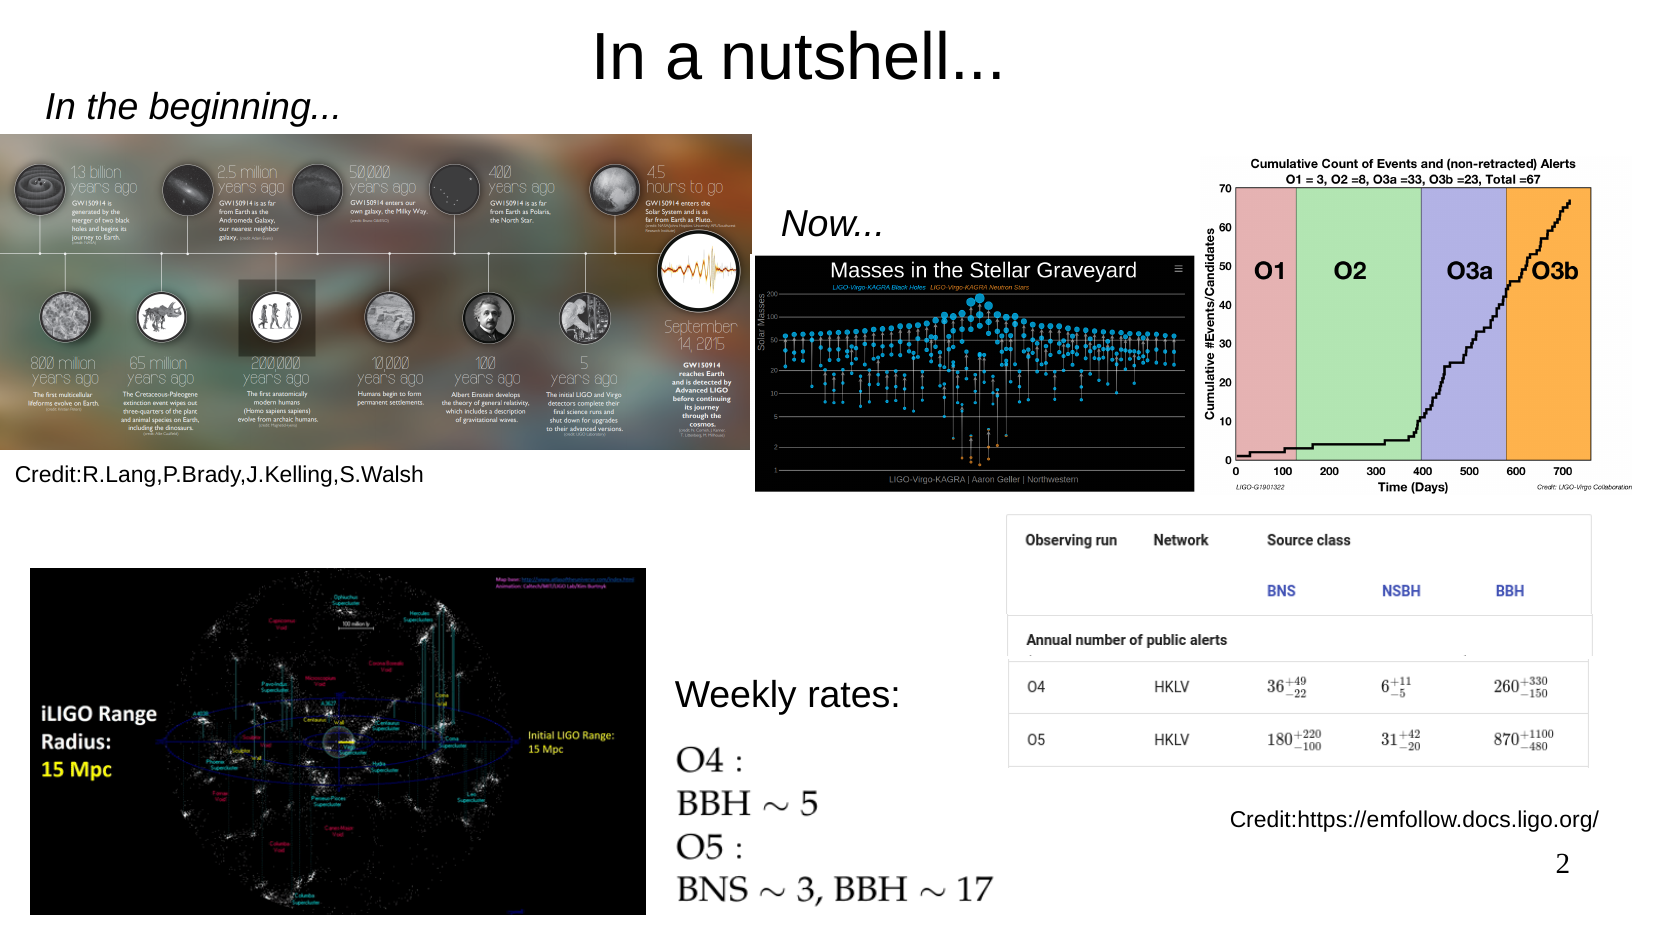

# In a nutshell...
In the beginning...
Now...
Credit:R.Lang,P.Brady,J.Kelling,S.Walsh
Weekly rates:
Credit:https://emfollow.docs.ligo.org/
2